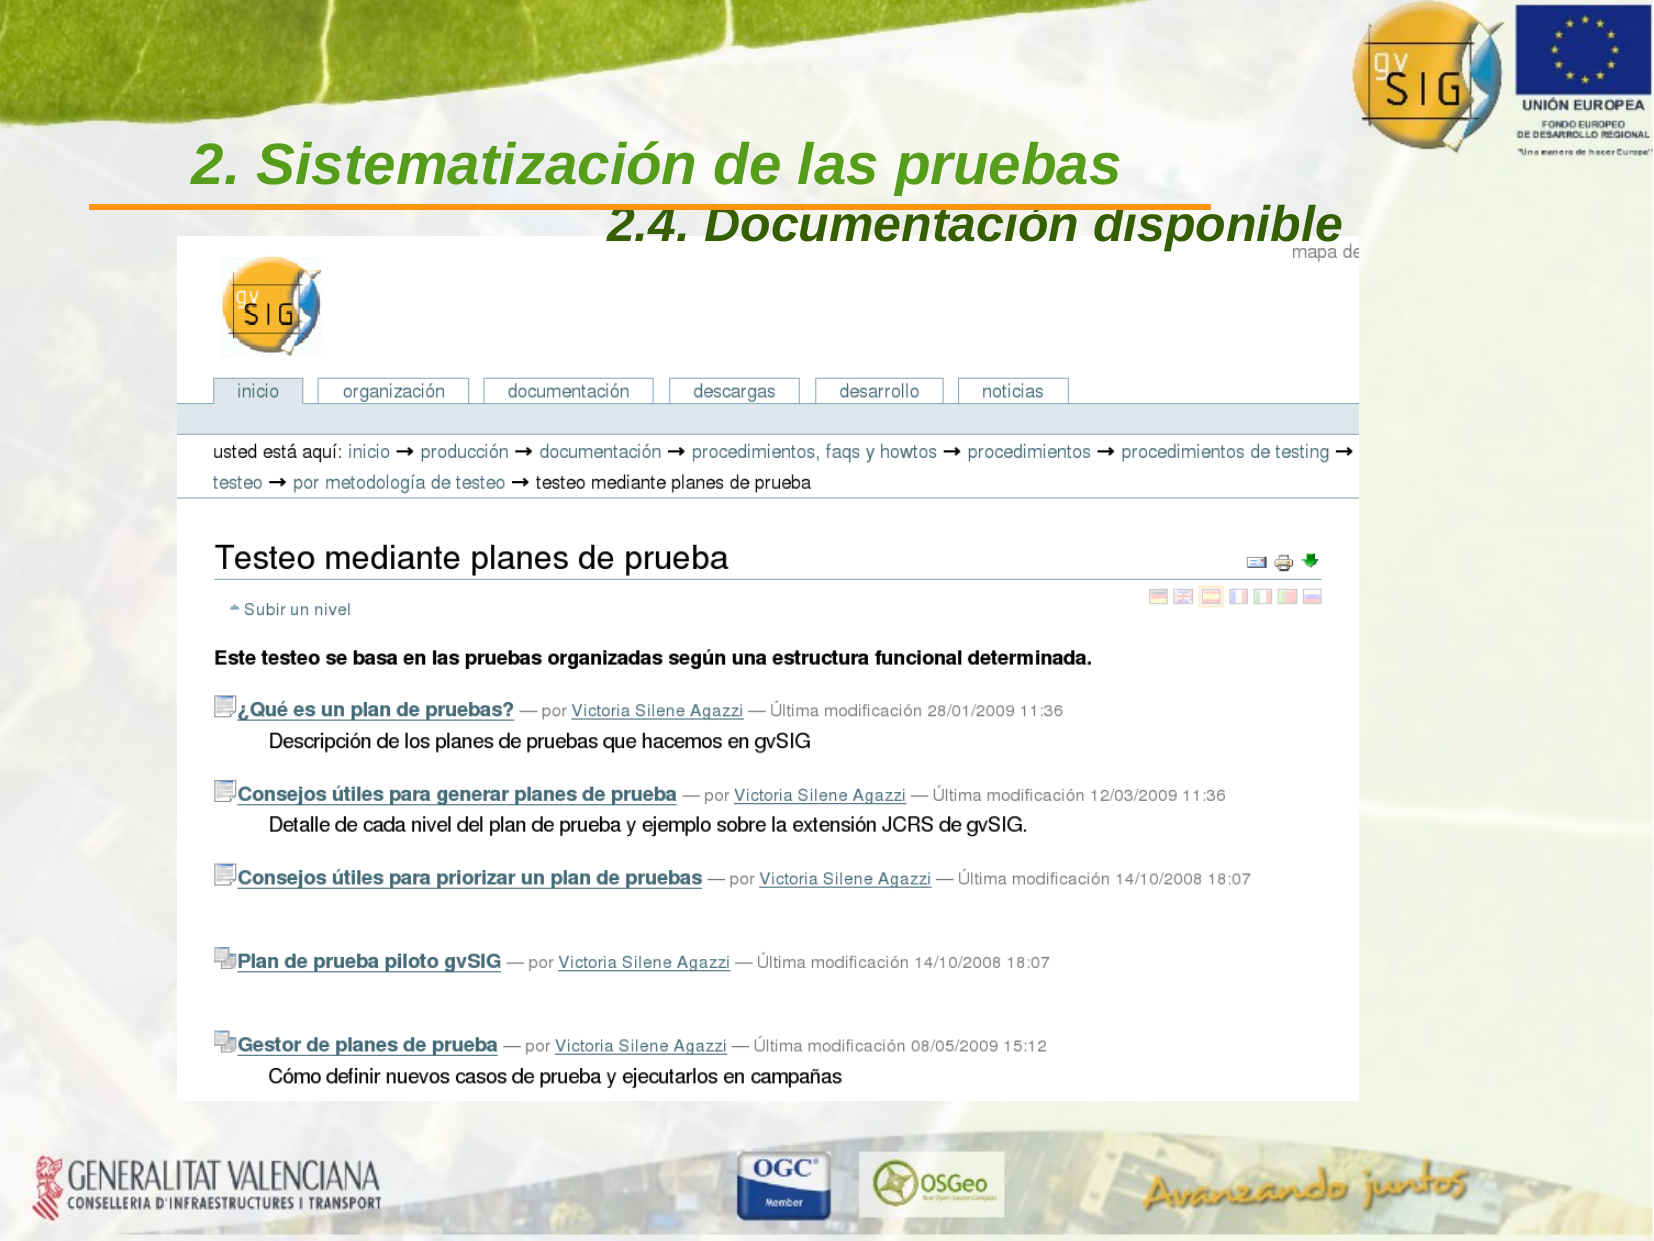

2. Sistematización de las pruebas
2.4. Documentación disponible